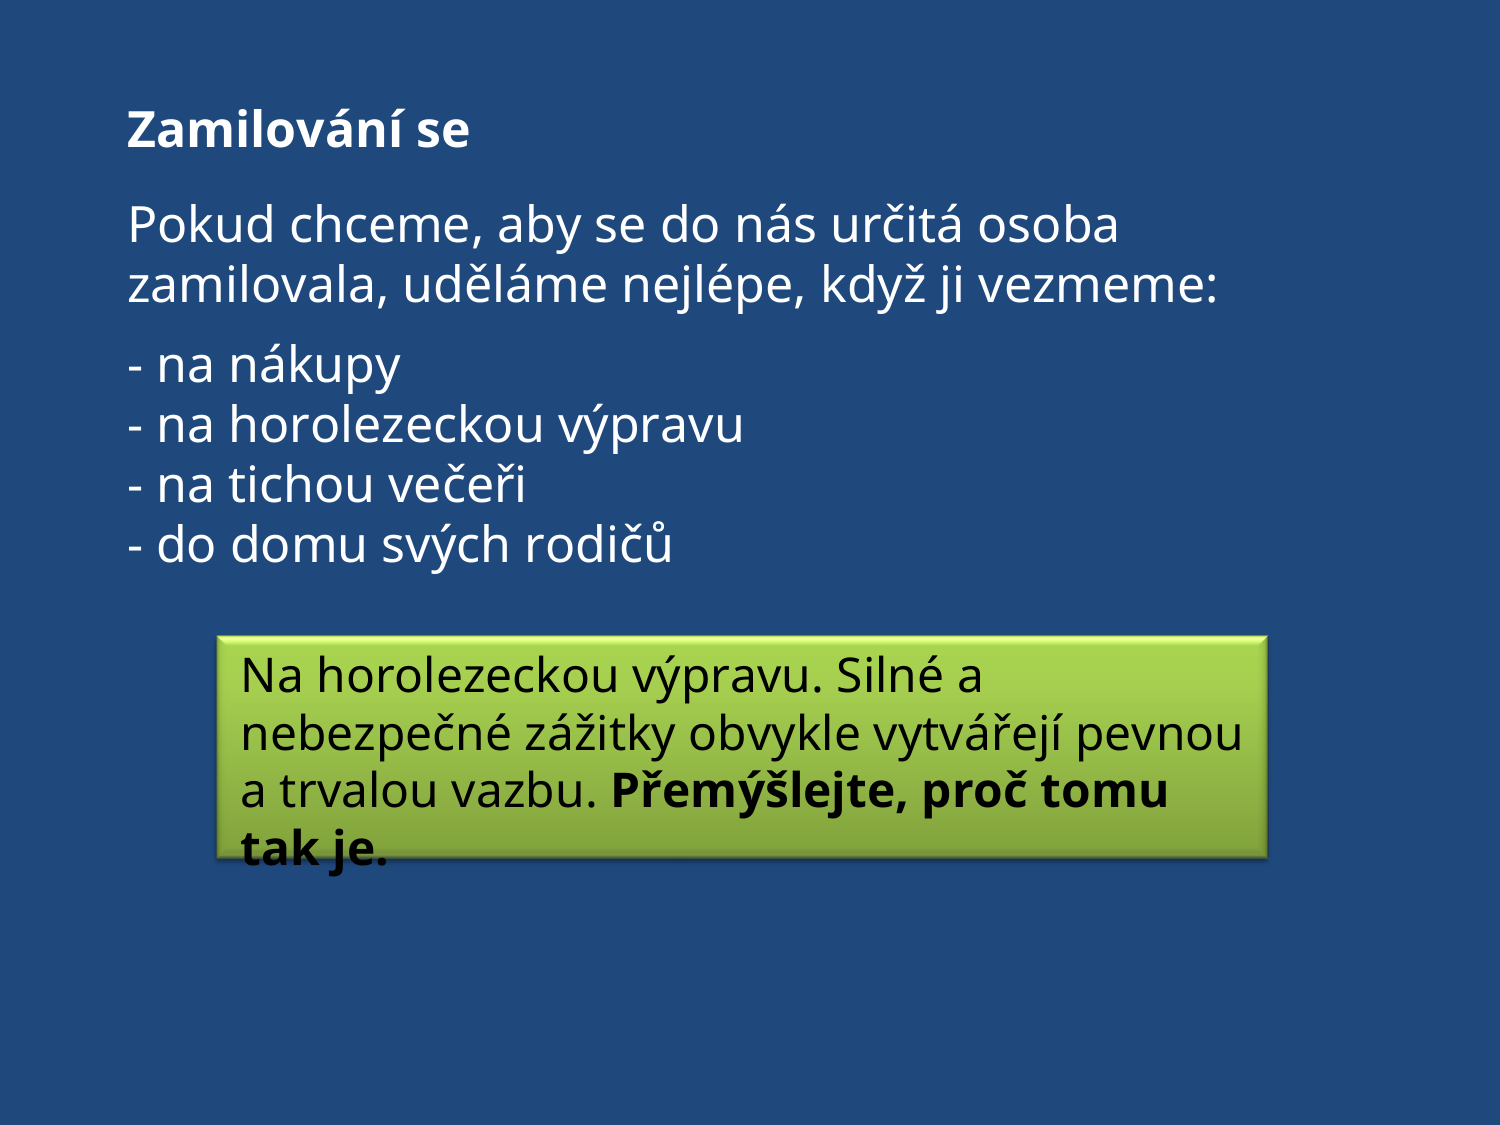

# Zamilování se Pokud chceme, aby se do nás určitá osoba zamilovala, uděláme nejlépe, když ji vezmeme: - na nákupy - na horolezeckou výpravu - na tichou večeři - do domu svých rodičů
Na horolezeckou výpravu. Silné a nebezpečné zážitky obvykle vytvářejí pevnou a trvalou vazbu. Přemýšlejte, proč tomu tak je.